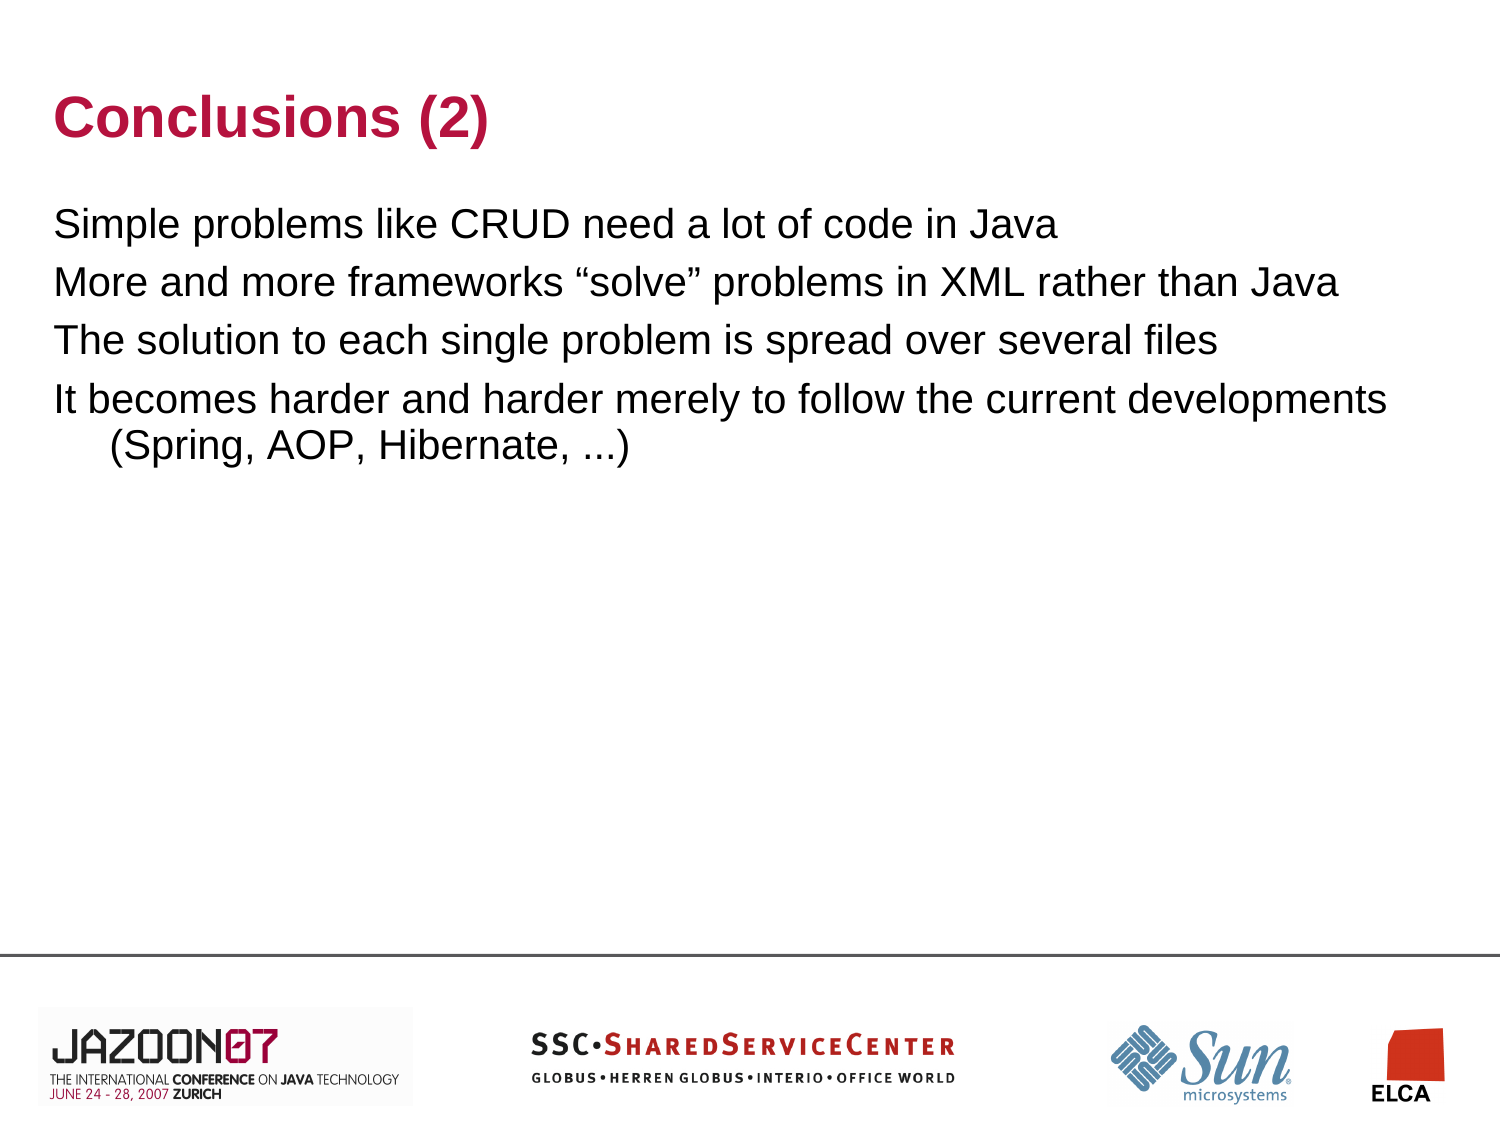

# Conclusions (2)
Simple problems like CRUD need a lot of code in Java
More and more frameworks “solve” problems in XML rather than Java
The solution to each single problem is spread over several files
It becomes harder and harder merely to follow the current developments (Spring, AOP, Hibernate, ...)